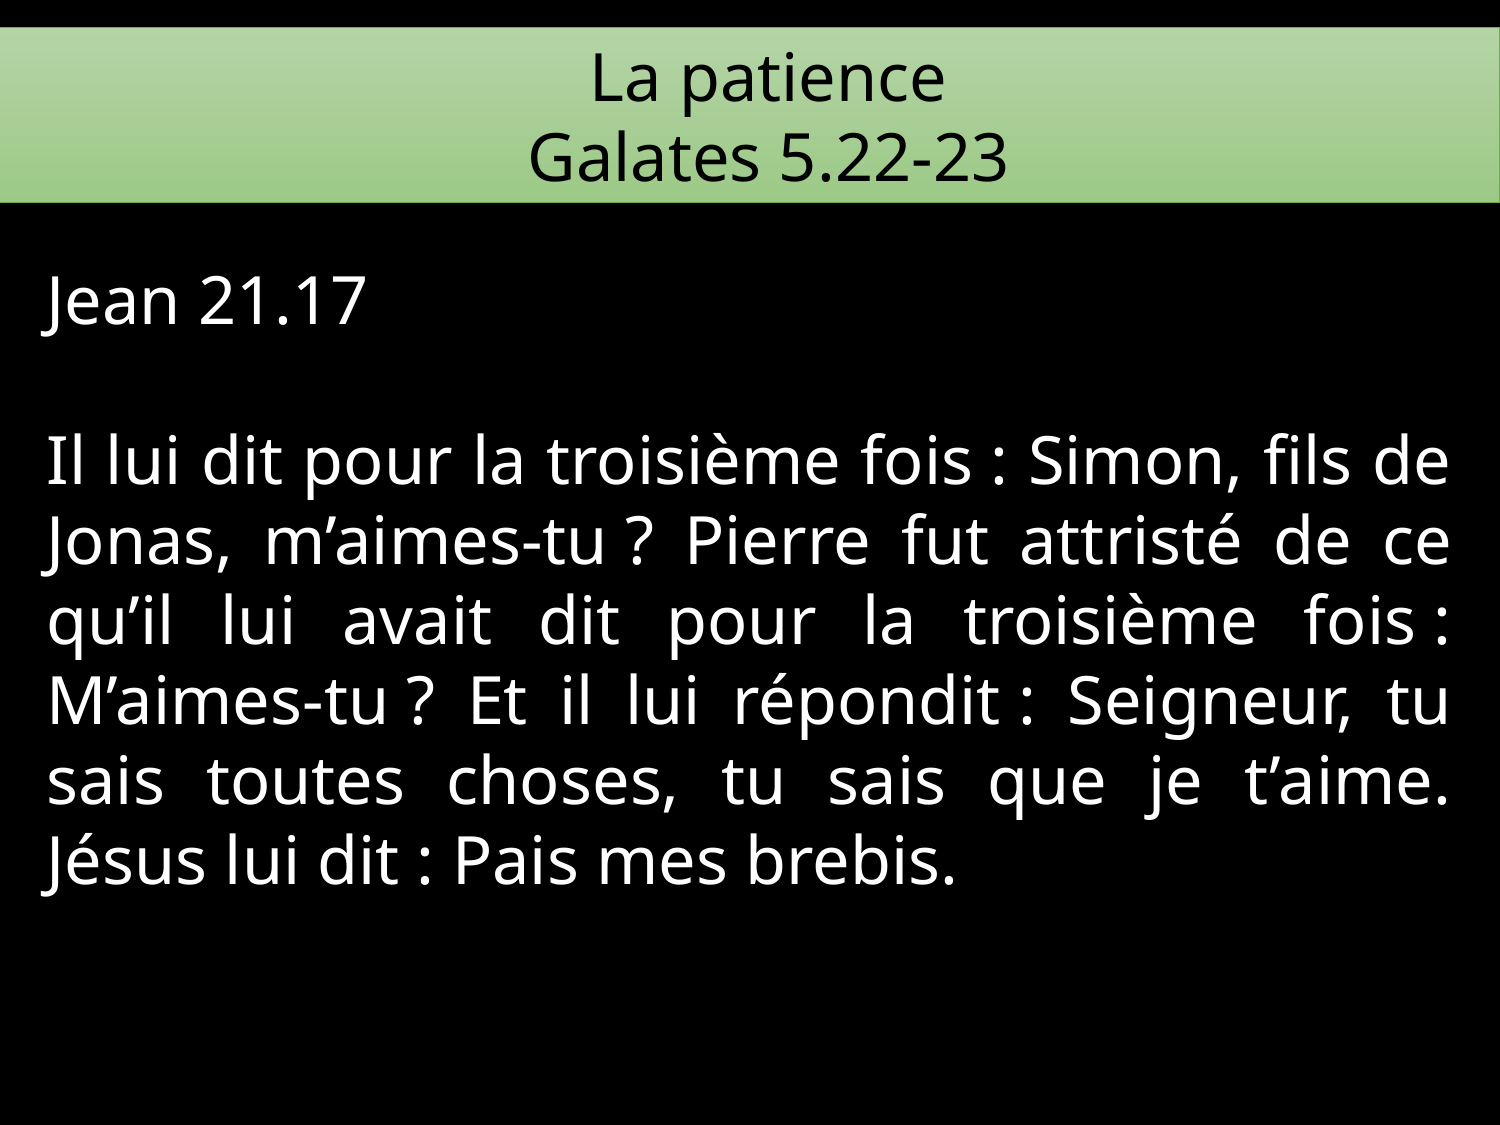

La patience
Galates 5.22-23
Jean 21.17
Il lui dit pour la troisième fois : Simon, fils de Jonas, m’aimes-tu ? Pierre fut attristé de ce qu’il lui avait dit pour la troisième fois : M’aimes-tu ? Et il lui répondit : Seigneur, tu sais toutes choses, tu sais que je t’aime. Jésus lui dit : Pais mes brebis.